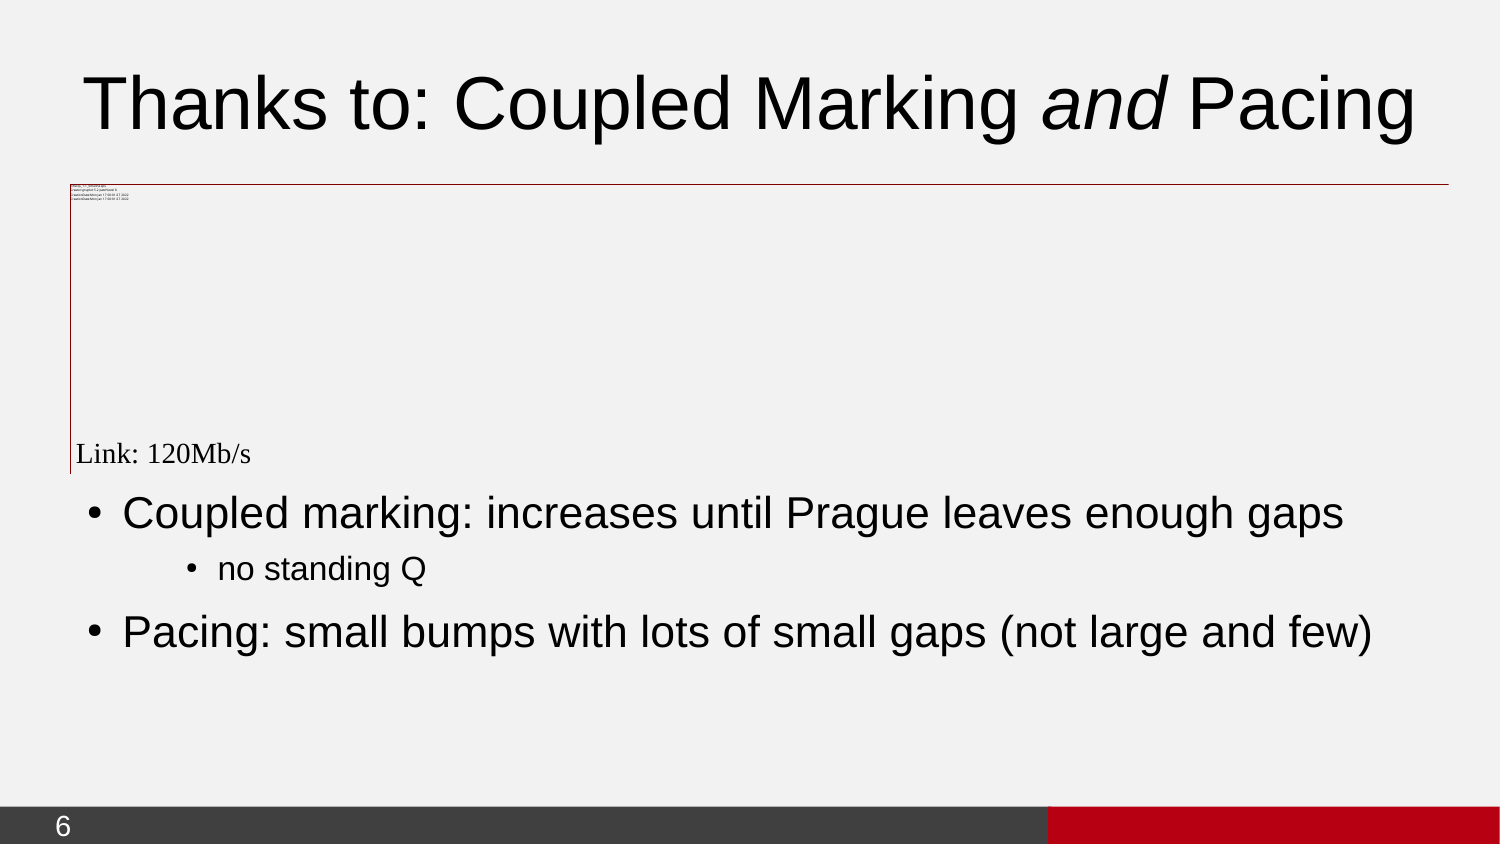

# Thanks to: Coupled Marking and Pacing
Link: 120Mb/s
Coupled marking: increases until Prague leaves enough gaps
no standing Q
Pacing: small bumps with lots of small gaps (not large and few)
6